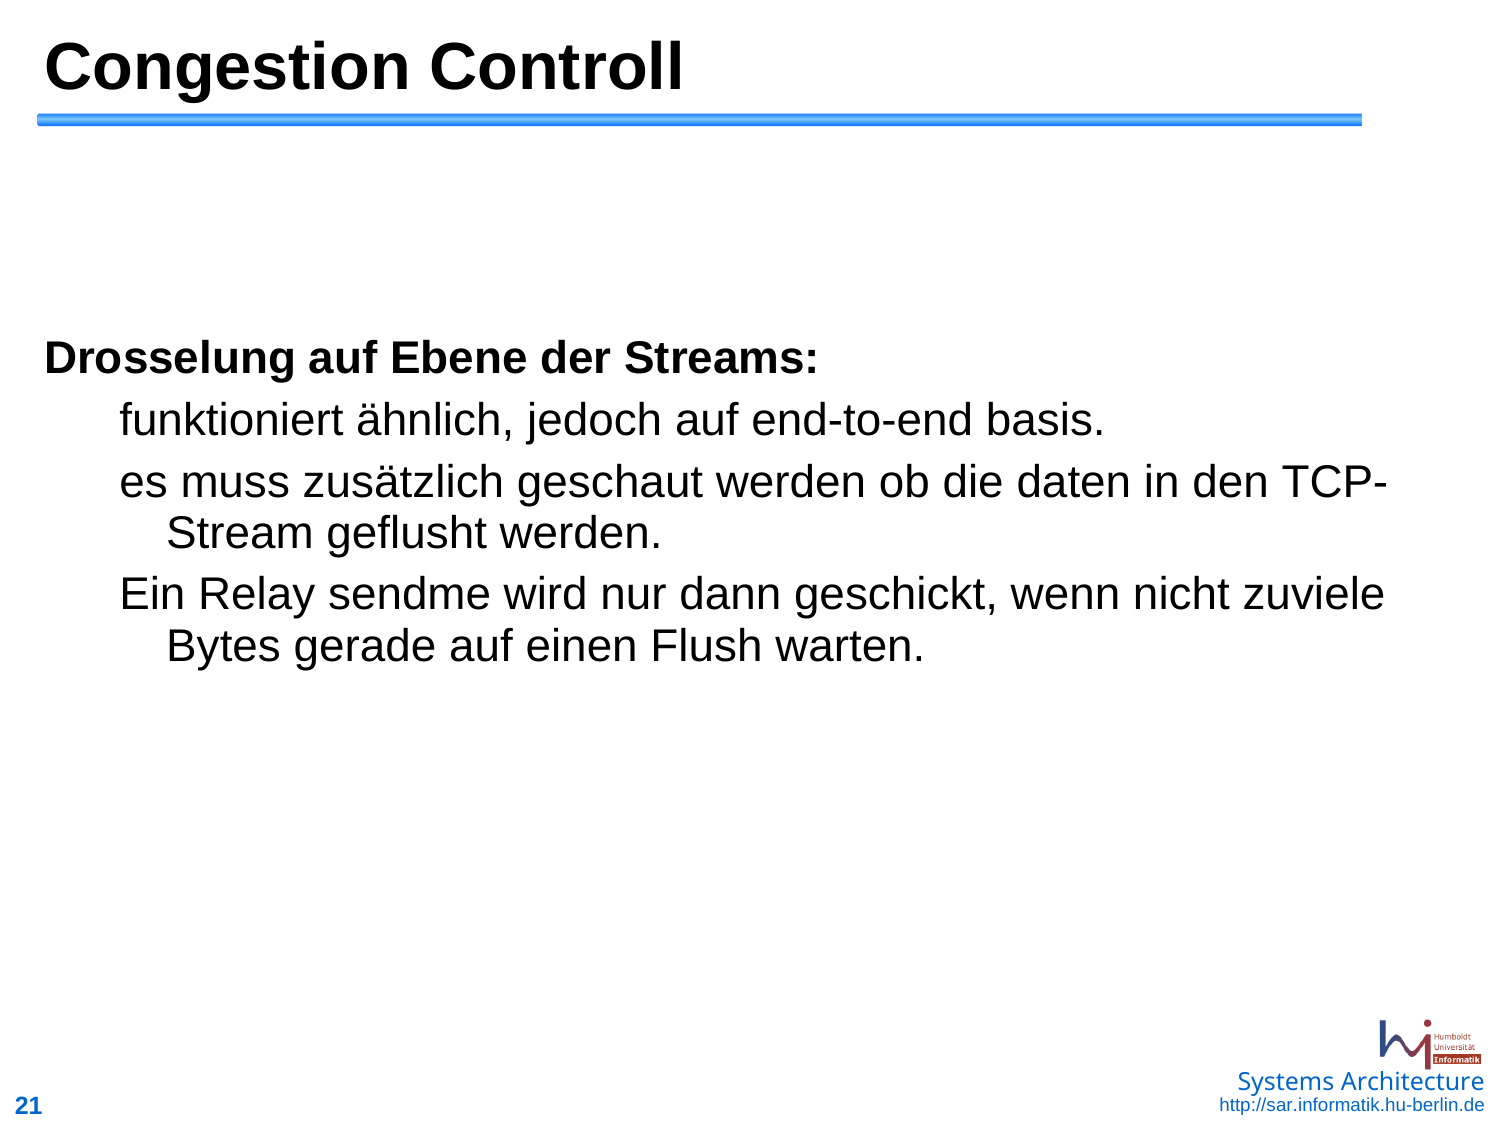

# Congestion Controll
Drosselung auf Ebene der Streams:
funktioniert ähnlich, jedoch auf end-to-end basis.
es muss zusätzlich geschaut werden ob die daten in den TCP-Stream geflusht werden.
Ein Relay sendme wird nur dann geschickt, wenn nicht zuviele Bytes gerade auf einen Flush warten.